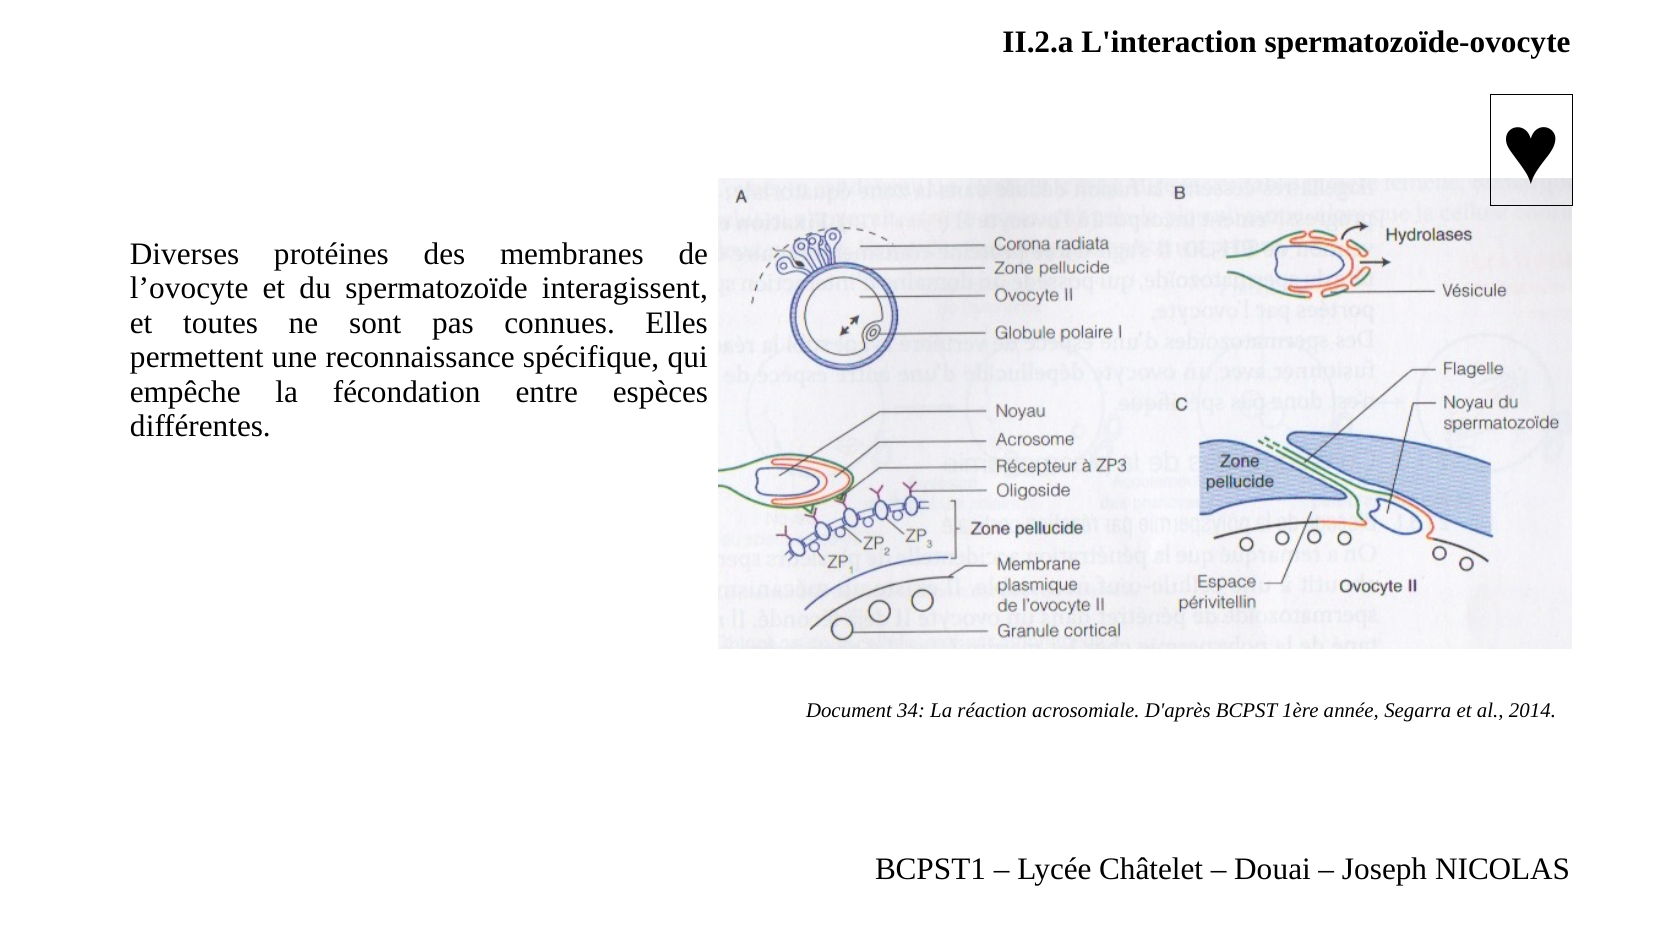

II.2.a L'interaction spermatozoïde-ovocyte
♥
Diverses protéines des membranes de l’ovocyte et du spermatozoïde interagissent, et toutes ne sont pas connues. Elles permettent une reconnaissance spécifique, qui empêche la fécondation entre espèces différentes.
Document 34: La réaction acrosomiale. D'après BCPST 1ère année, Segarra et al., 2014.
BCPST1 – Lycée Châtelet – Douai – Joseph NICOLAS